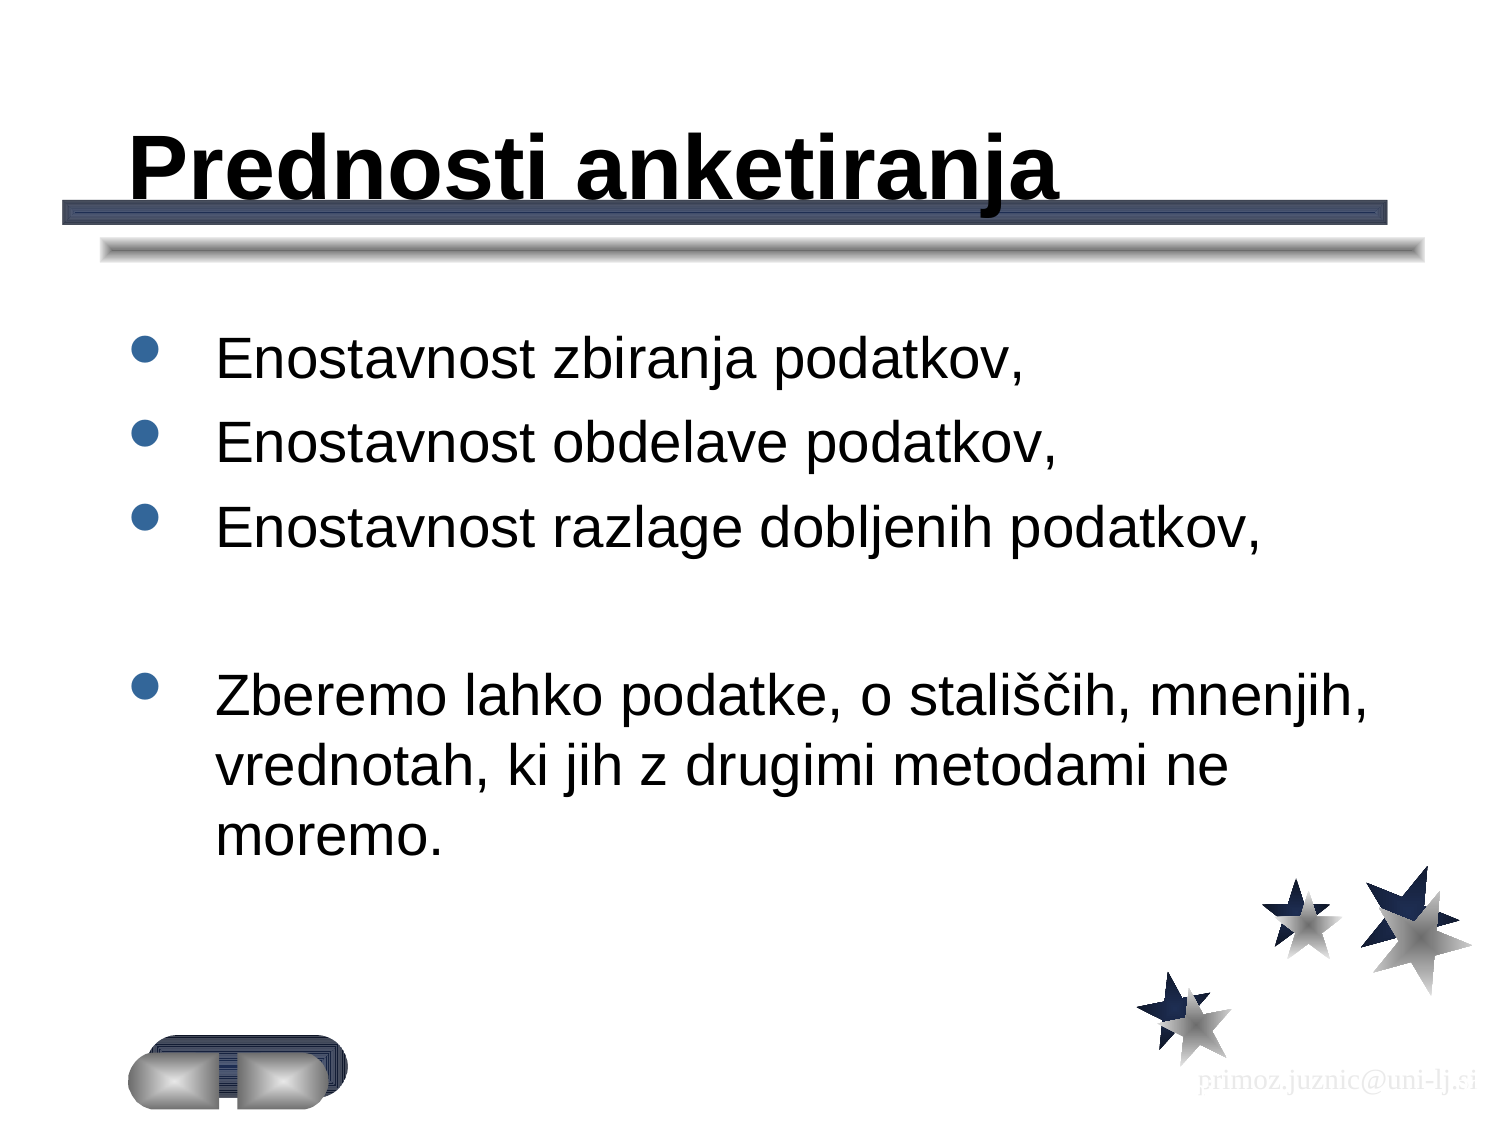

# Prednosti anketiranja
Enostavnost zbiranja podatkov,
Enostavnost obdelave podatkov,
Enostavnost razlage dobljenih podatkov,
Zberemo lahko podatke, o stališčih, mnenjih, vrednotah, ki jih z drugimi metodami ne moremo.
Primoz Juznic, BINK, FF, Univerza v Ljubljani